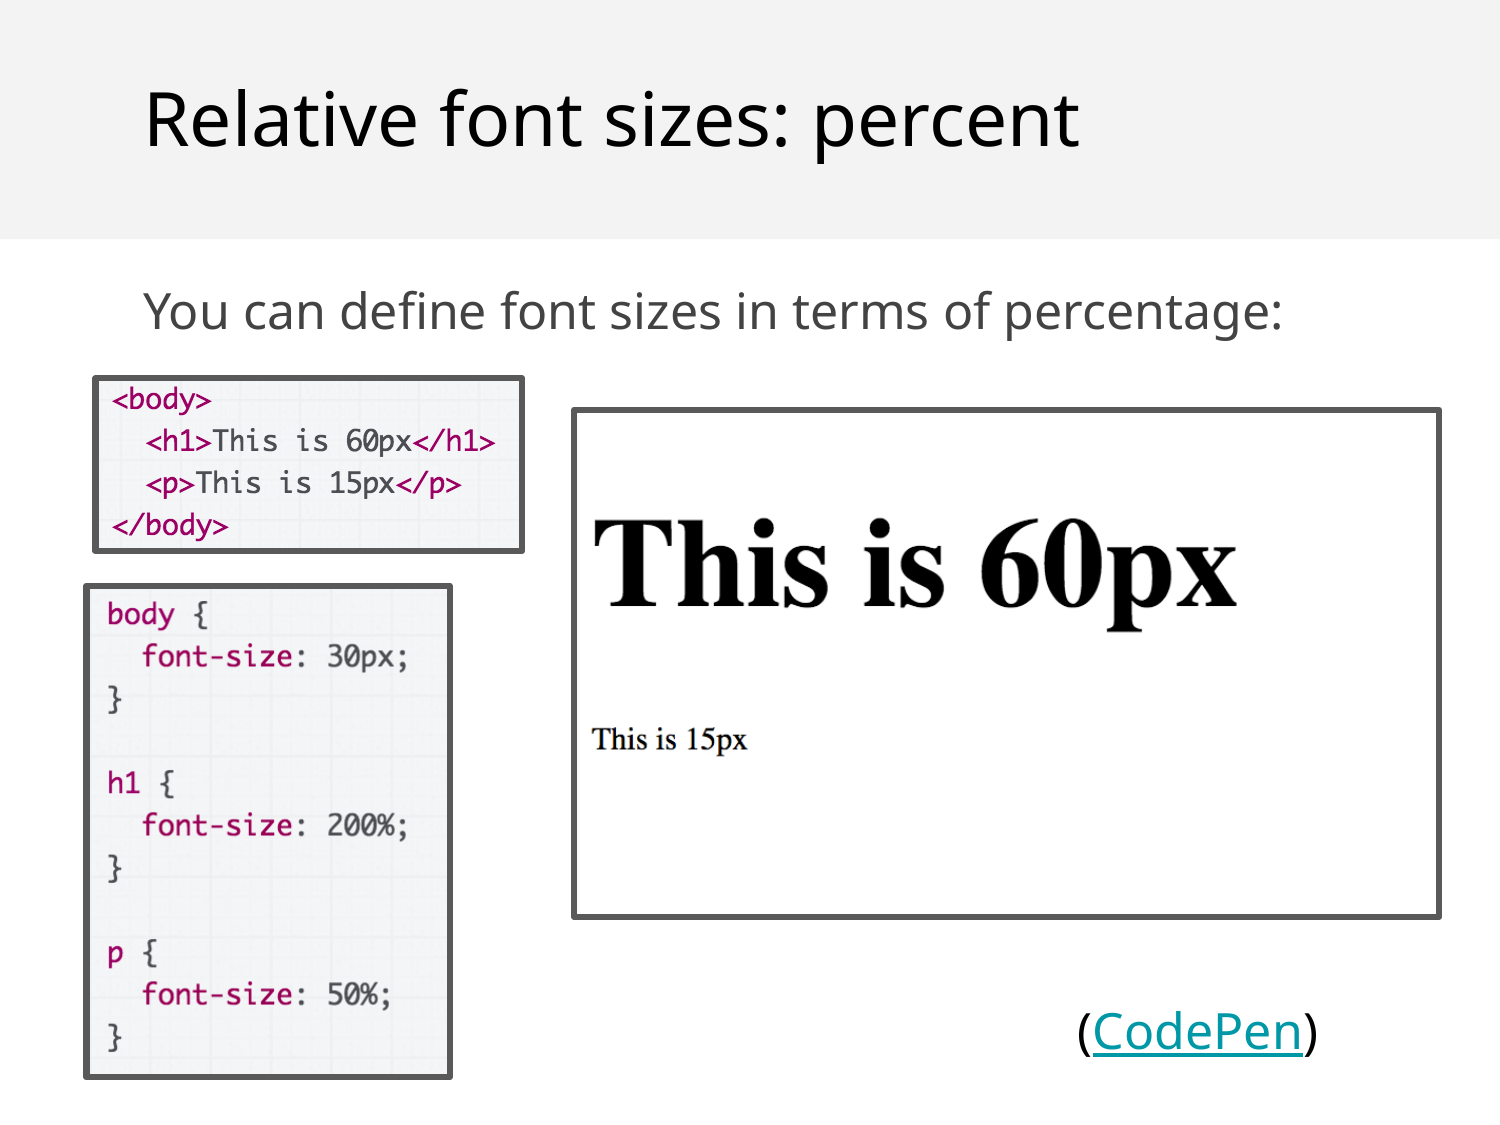

# Relative font sizes: percent
You can define font sizes in terms of percentage:
(CodePen)